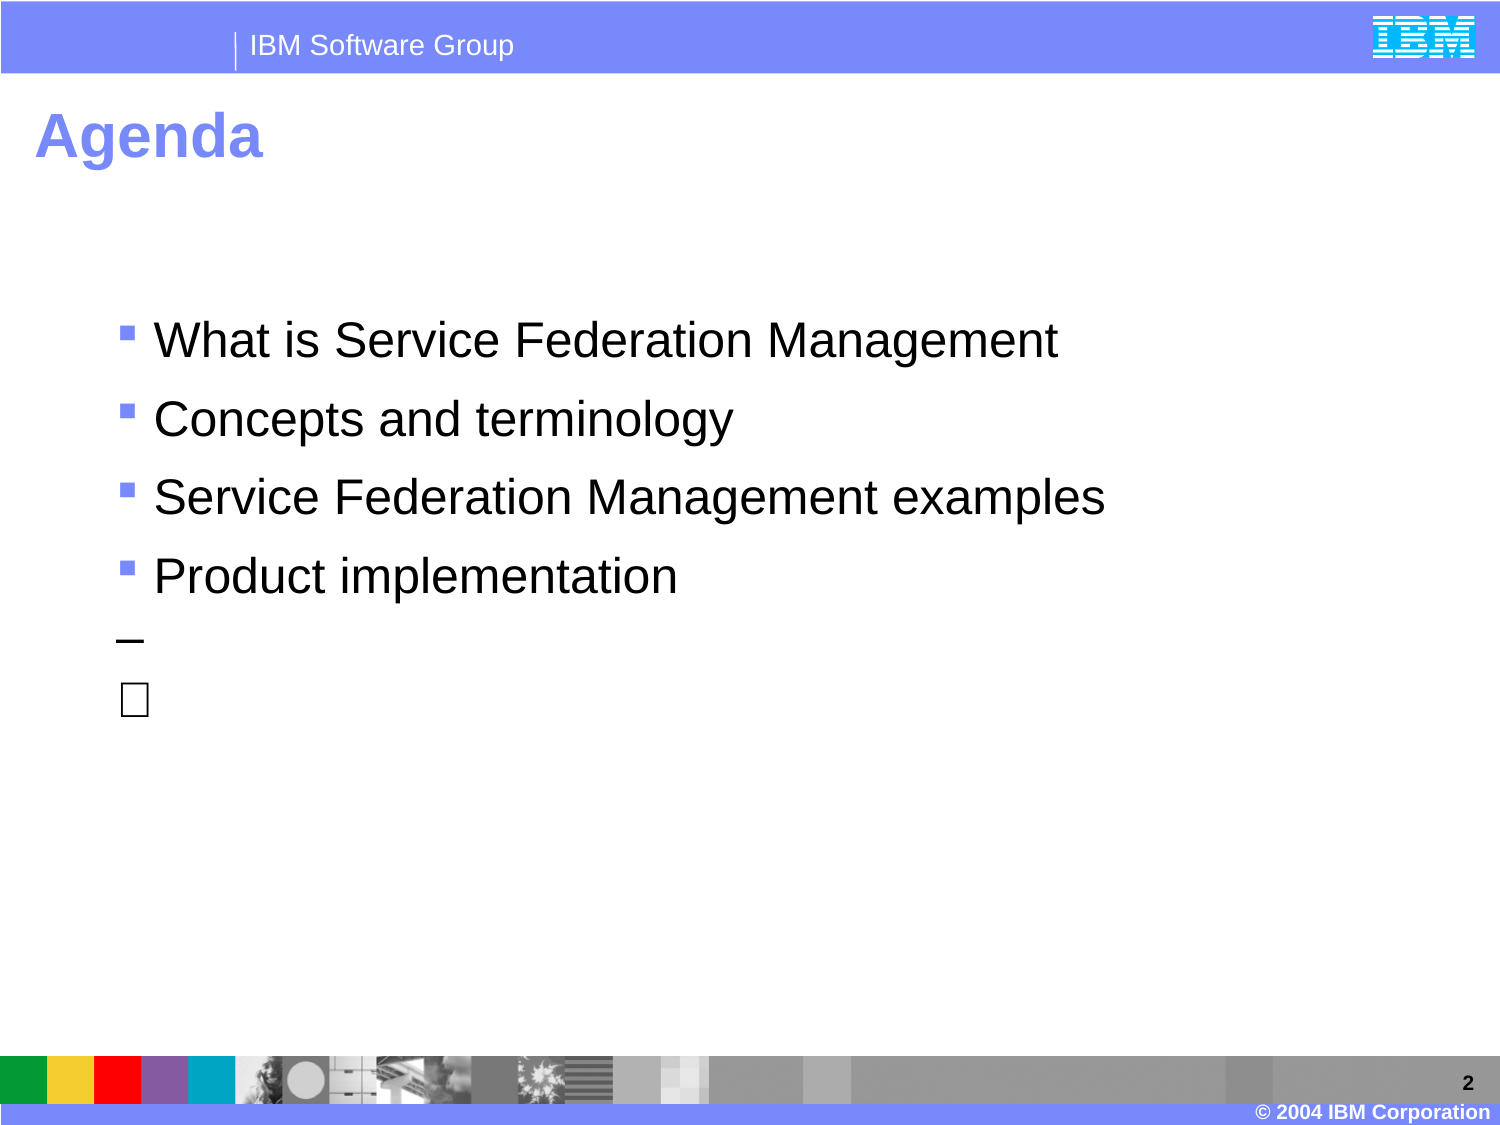

# Agenda
What is Service Federation Management
Concepts and terminology
Service Federation Management examples
Product implementation
2